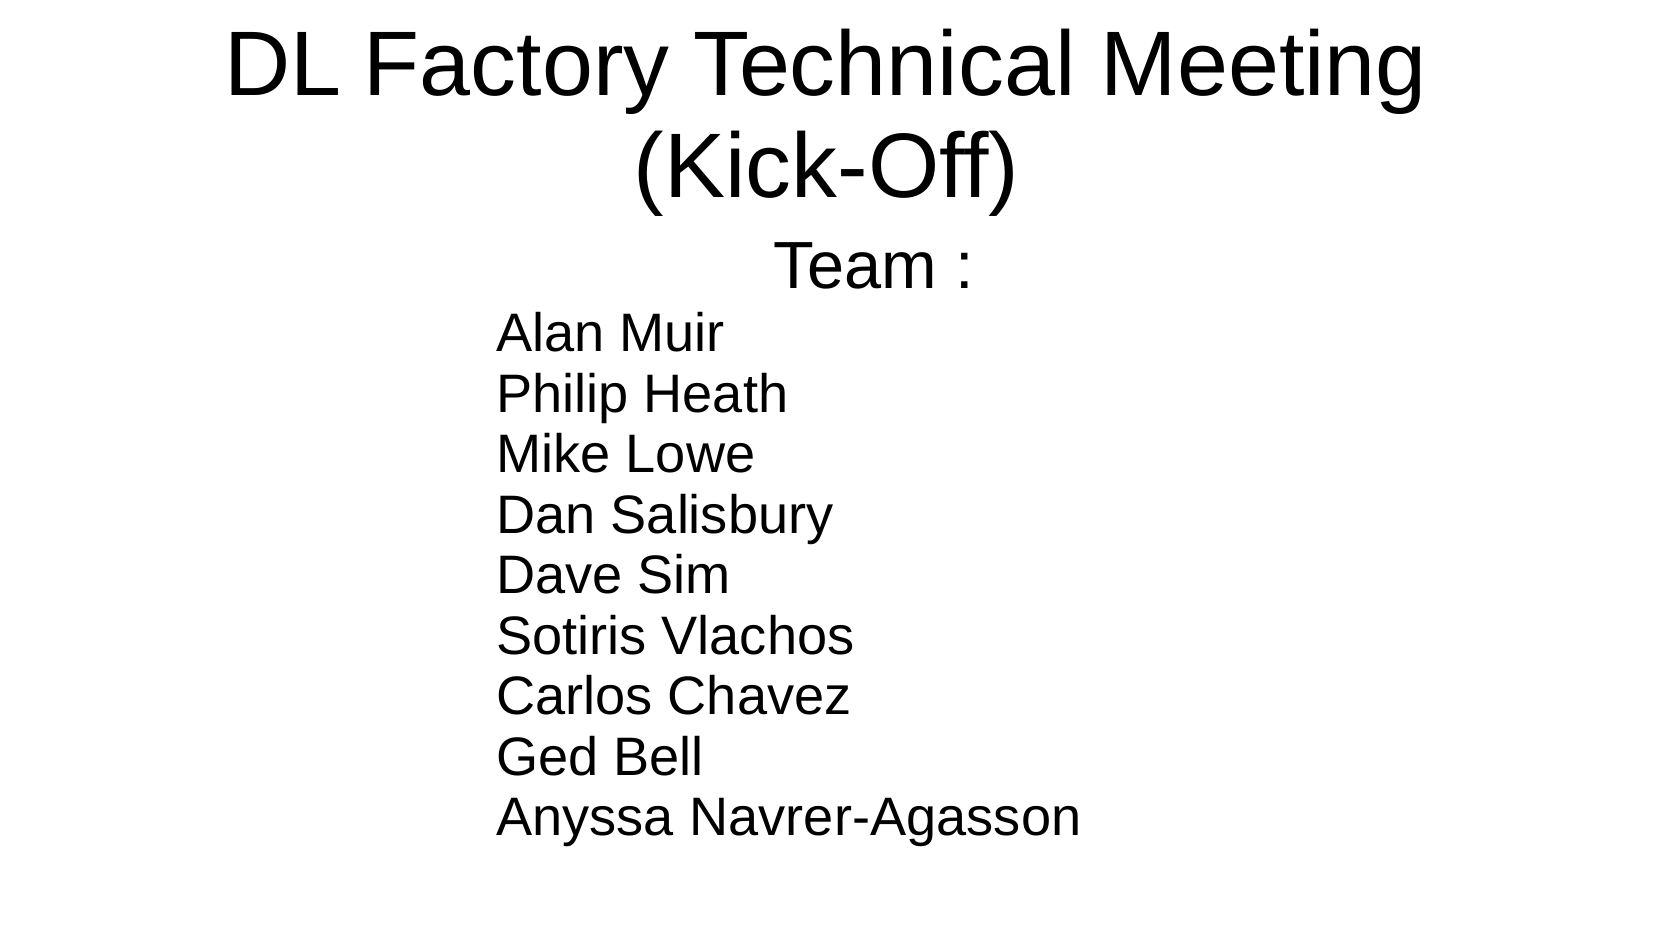

# DL Factory Technical Meeting (Kick-Off)
Team :
Alan Muir
Philip Heath
Mike Lowe
Dan Salisbury
Dave Sim
Sotiris Vlachos
Carlos Chavez
Ged Bell
Anyssa Navrer-Agasson